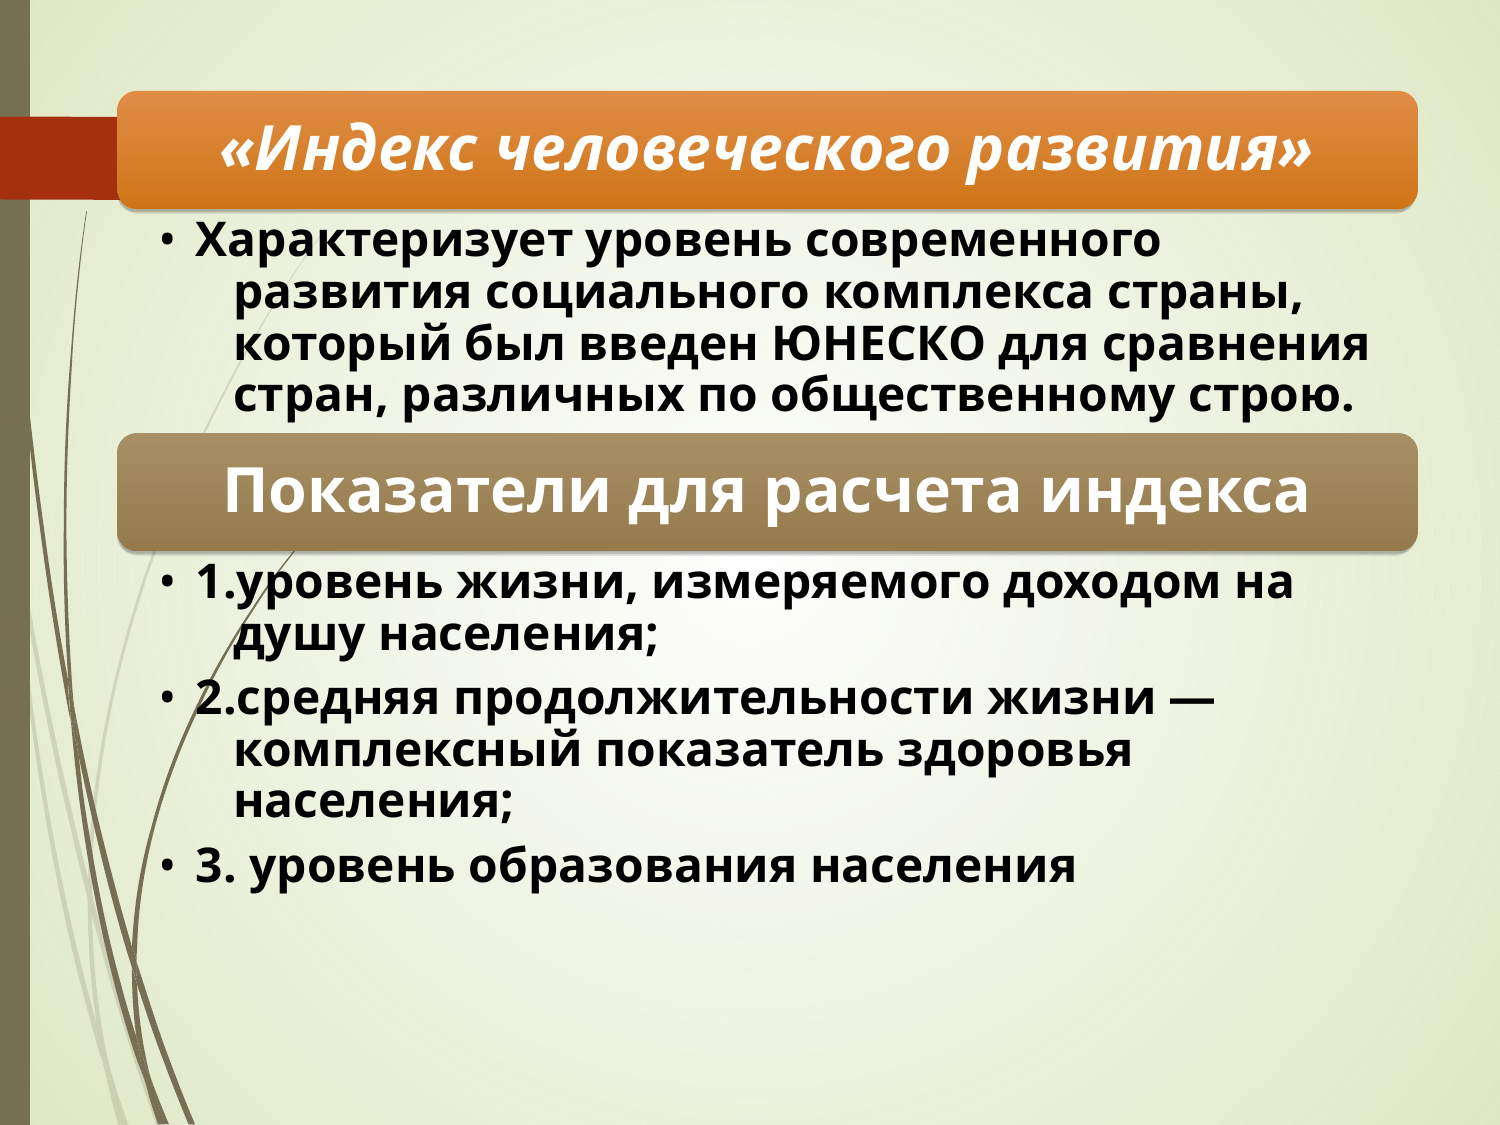

«Индекс человеческого развития»
Характеризует уровень современного развития социального комплекса страны, который был введен ЮНЕСКО для сравнения стран, различных по общественному строю.
Показатели для расчета индекса
1.уровень жизни, измеряемого доходом на душу населения;
2.средняя продолжительности жизни — комплексный показатель здоровья населения;
3. уровень образования населения